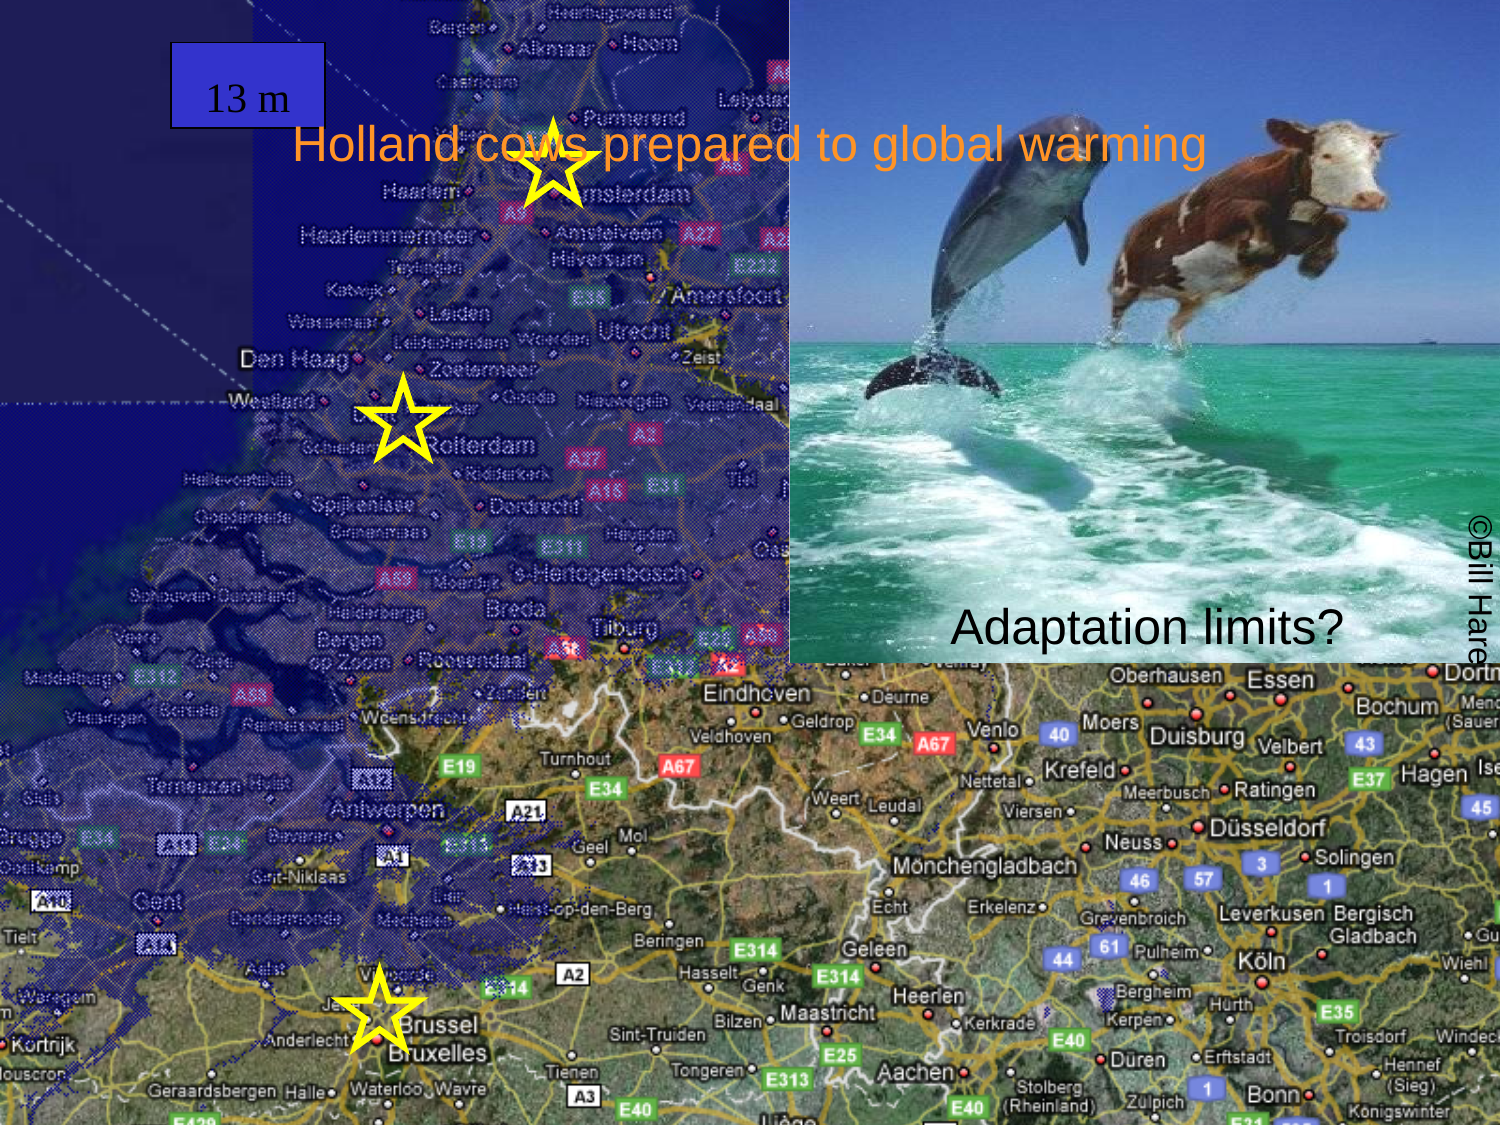

©Bill Hare
# Holland cows prepared to global warming
13 m
Adaptation limits?